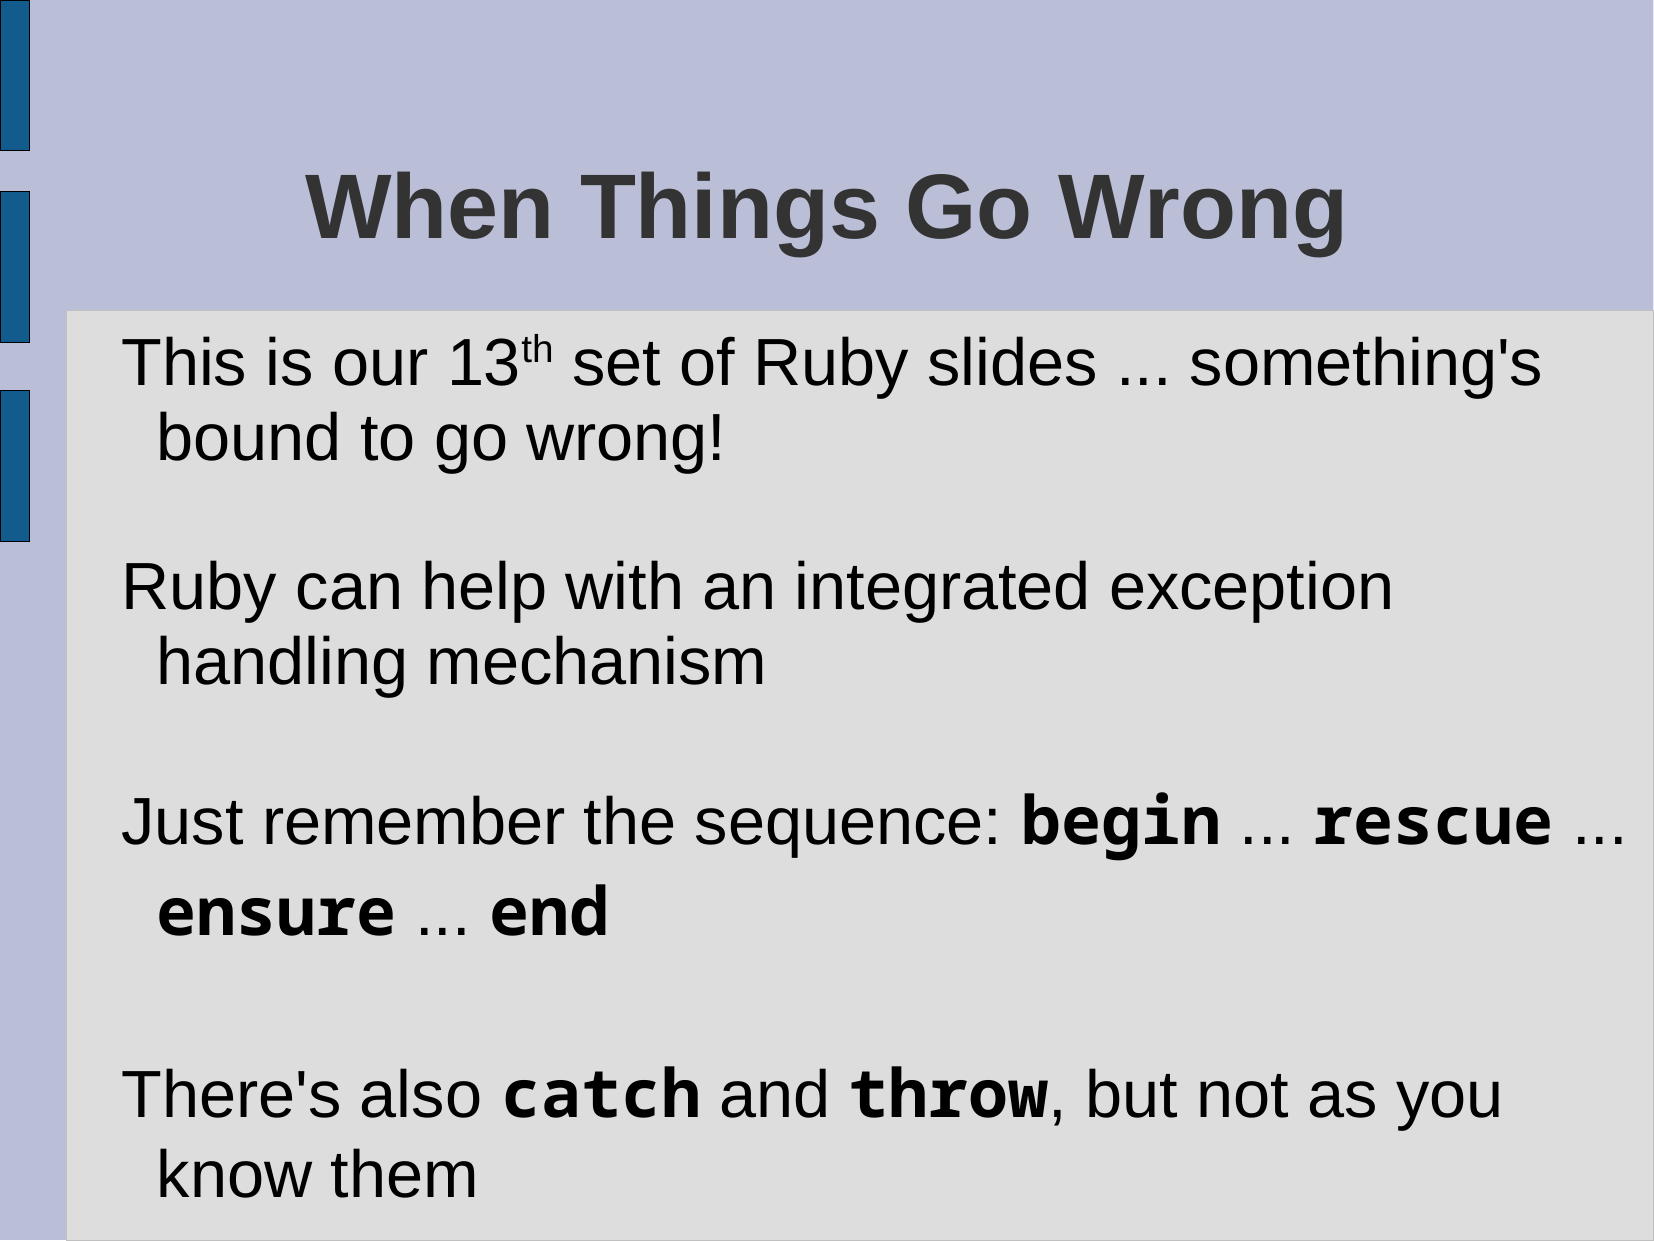

# When Things Go Wrong
This is our 13th set of Ruby slides ... something's bound to go wrong!
Ruby can help with an integrated exception handling mechanism
Just remember the sequence: begin ... rescue ... ensure ... end
There's also catch and throw, but not as you know them